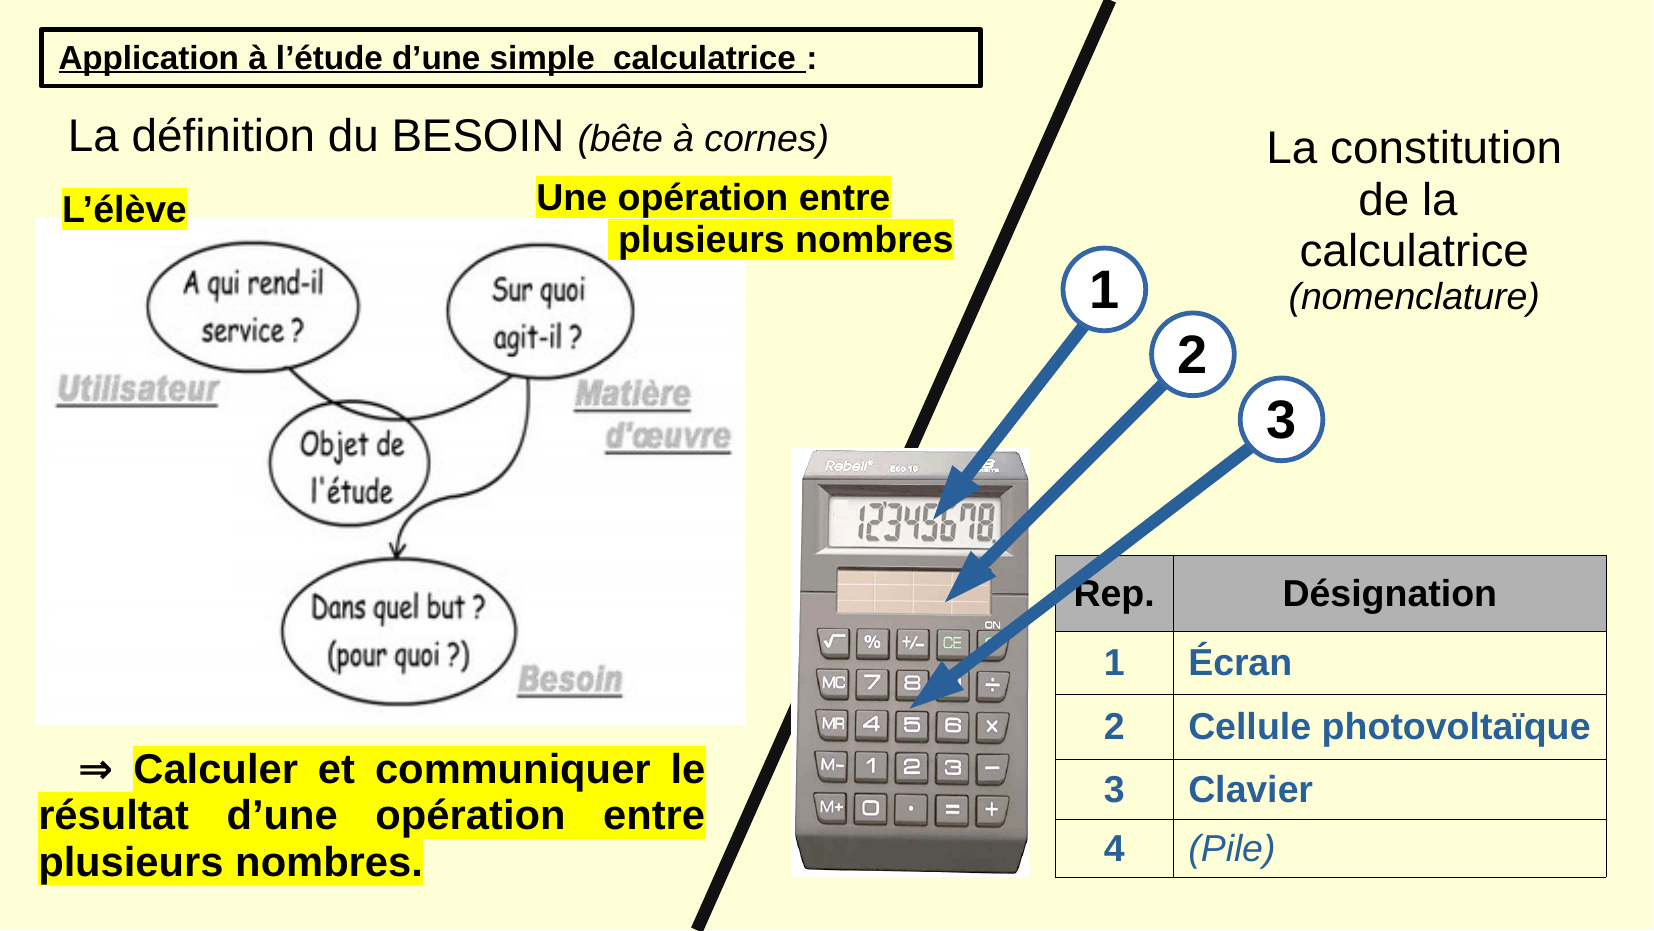

Application à l’étude d’une simple calculatrice :
La définition du BESOIN (bête à cornes)
La constitution
de la
calculatrice
(nomenclature)
Une opération entre
 plusieurs nombres
L’élève
1
2
3
| Rep. | Désignation |
| --- | --- |
| 1 | Écran |
| 2 | Cellule photovoltaïque |
| 3 | Clavier |
| 4 | (Pile) |
 ⇒ Calculer et communiquer le résultat d’une opération entre plusieurs nombres.